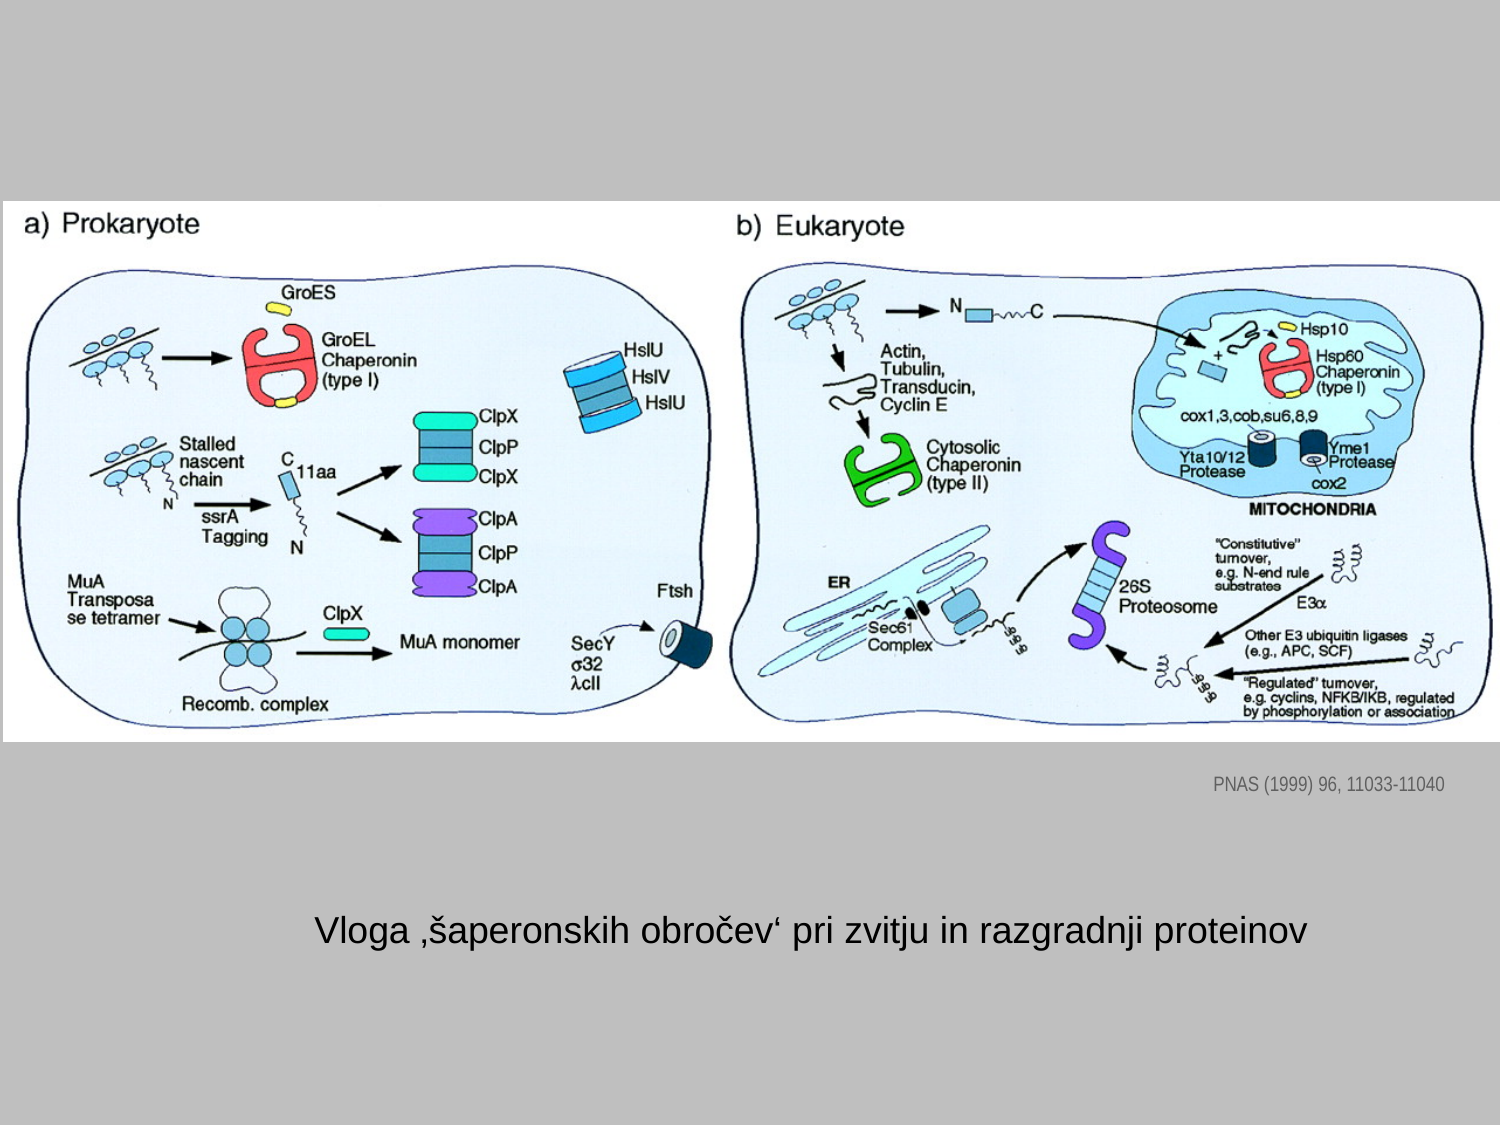

PNAS (1999) 96, 11033-11040
Vloga ‚šaperonskih obročev‘ pri zvitju in razgradnji proteinov